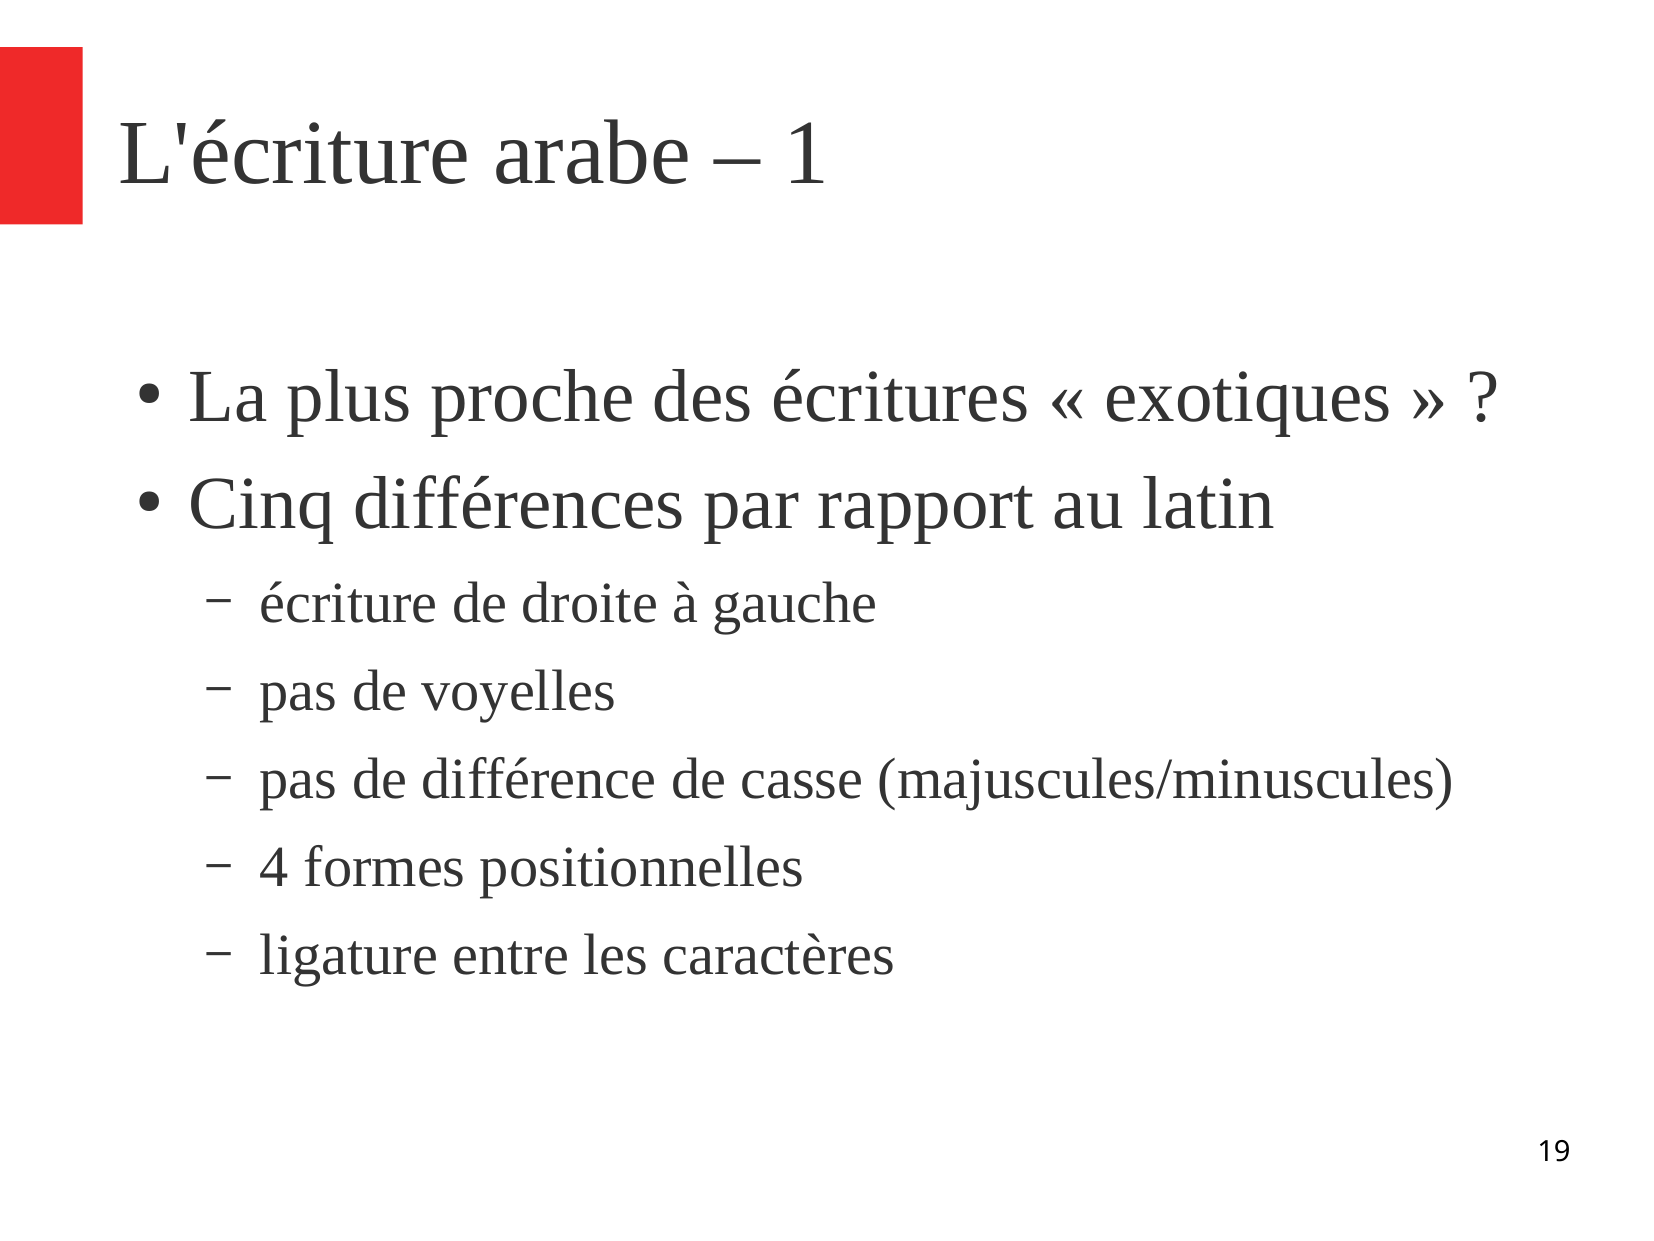

# L'écriture arabe – 1
La plus proche des écritures « exotiques » ?
Cinq différences par rapport au latin
écriture de droite à gauche
pas de voyelles
pas de différence de casse (majuscules/minuscules)
4 formes positionnelles
ligature entre les caractères
19